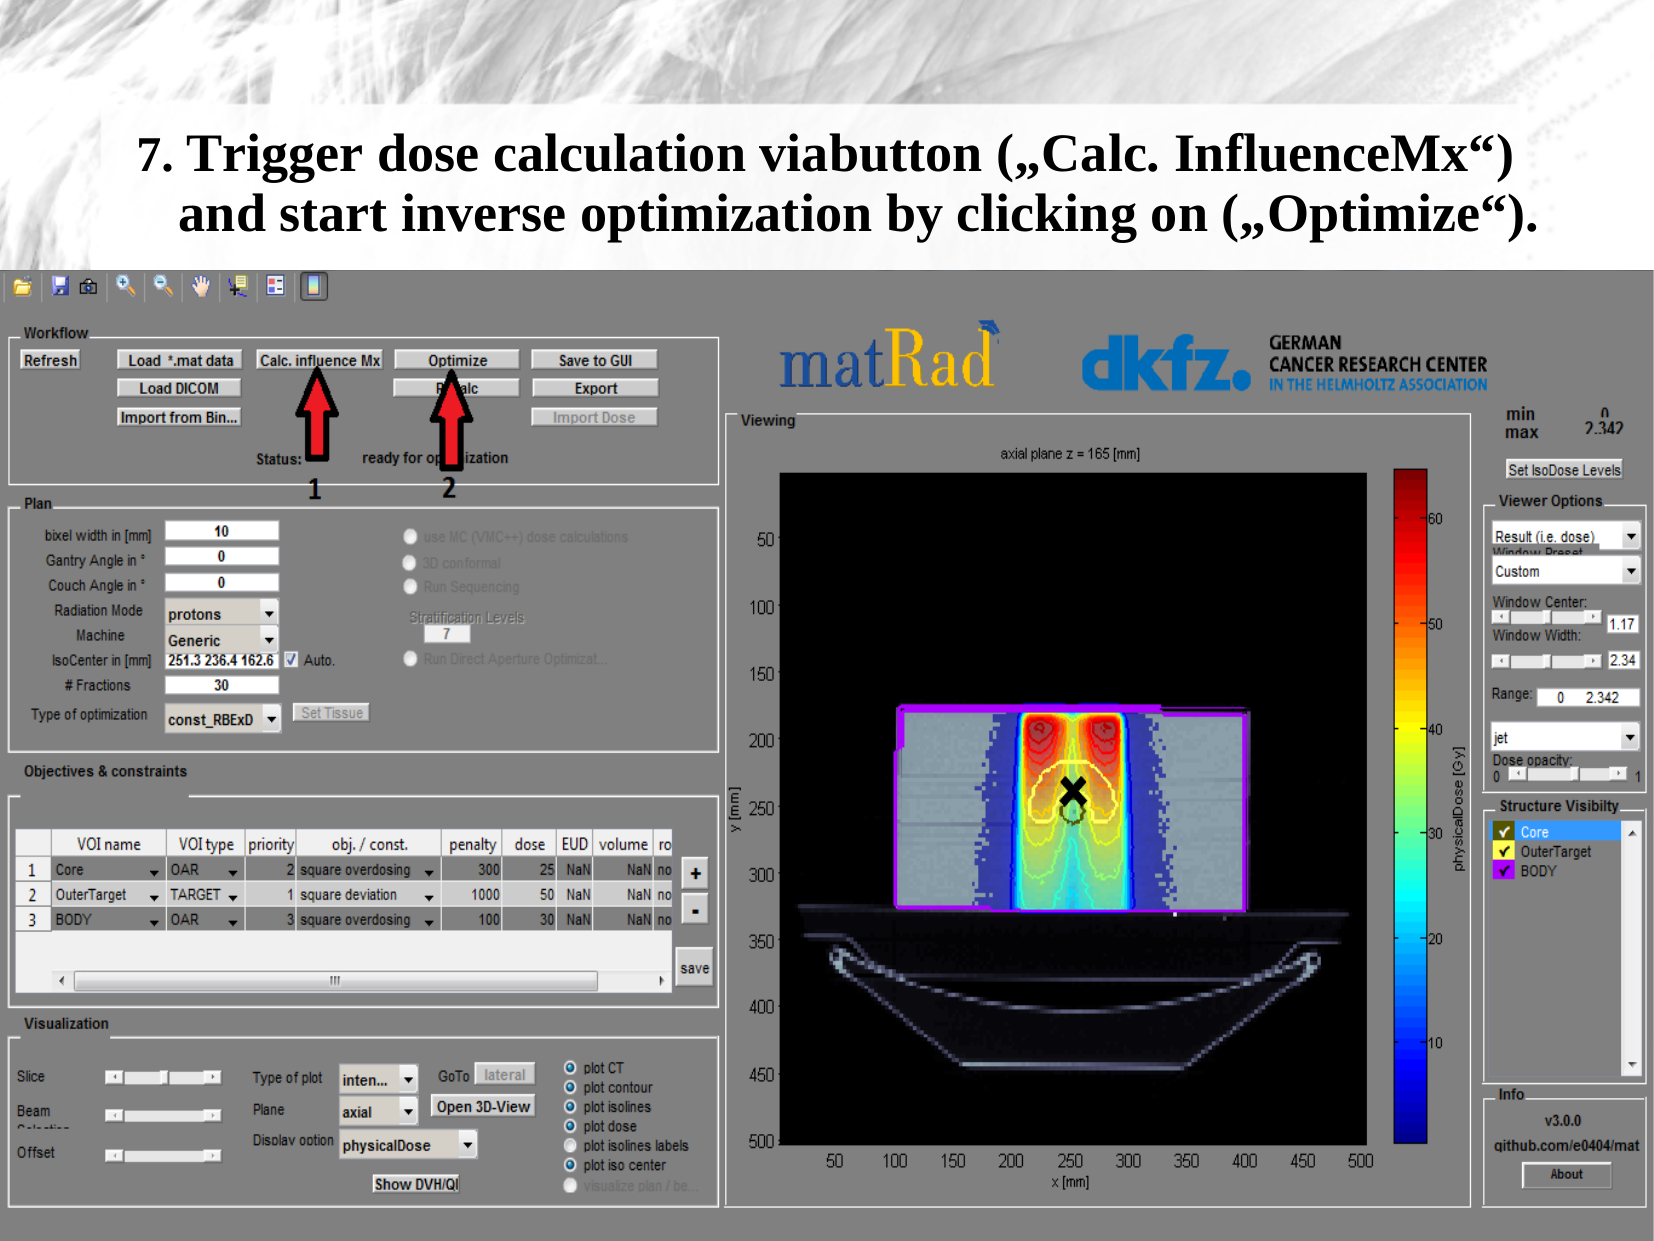

# 7. Trigger dose calculation viabutton („Calc. InfluenceMx“) and start inverse optimization by clicking on („Optimize“).